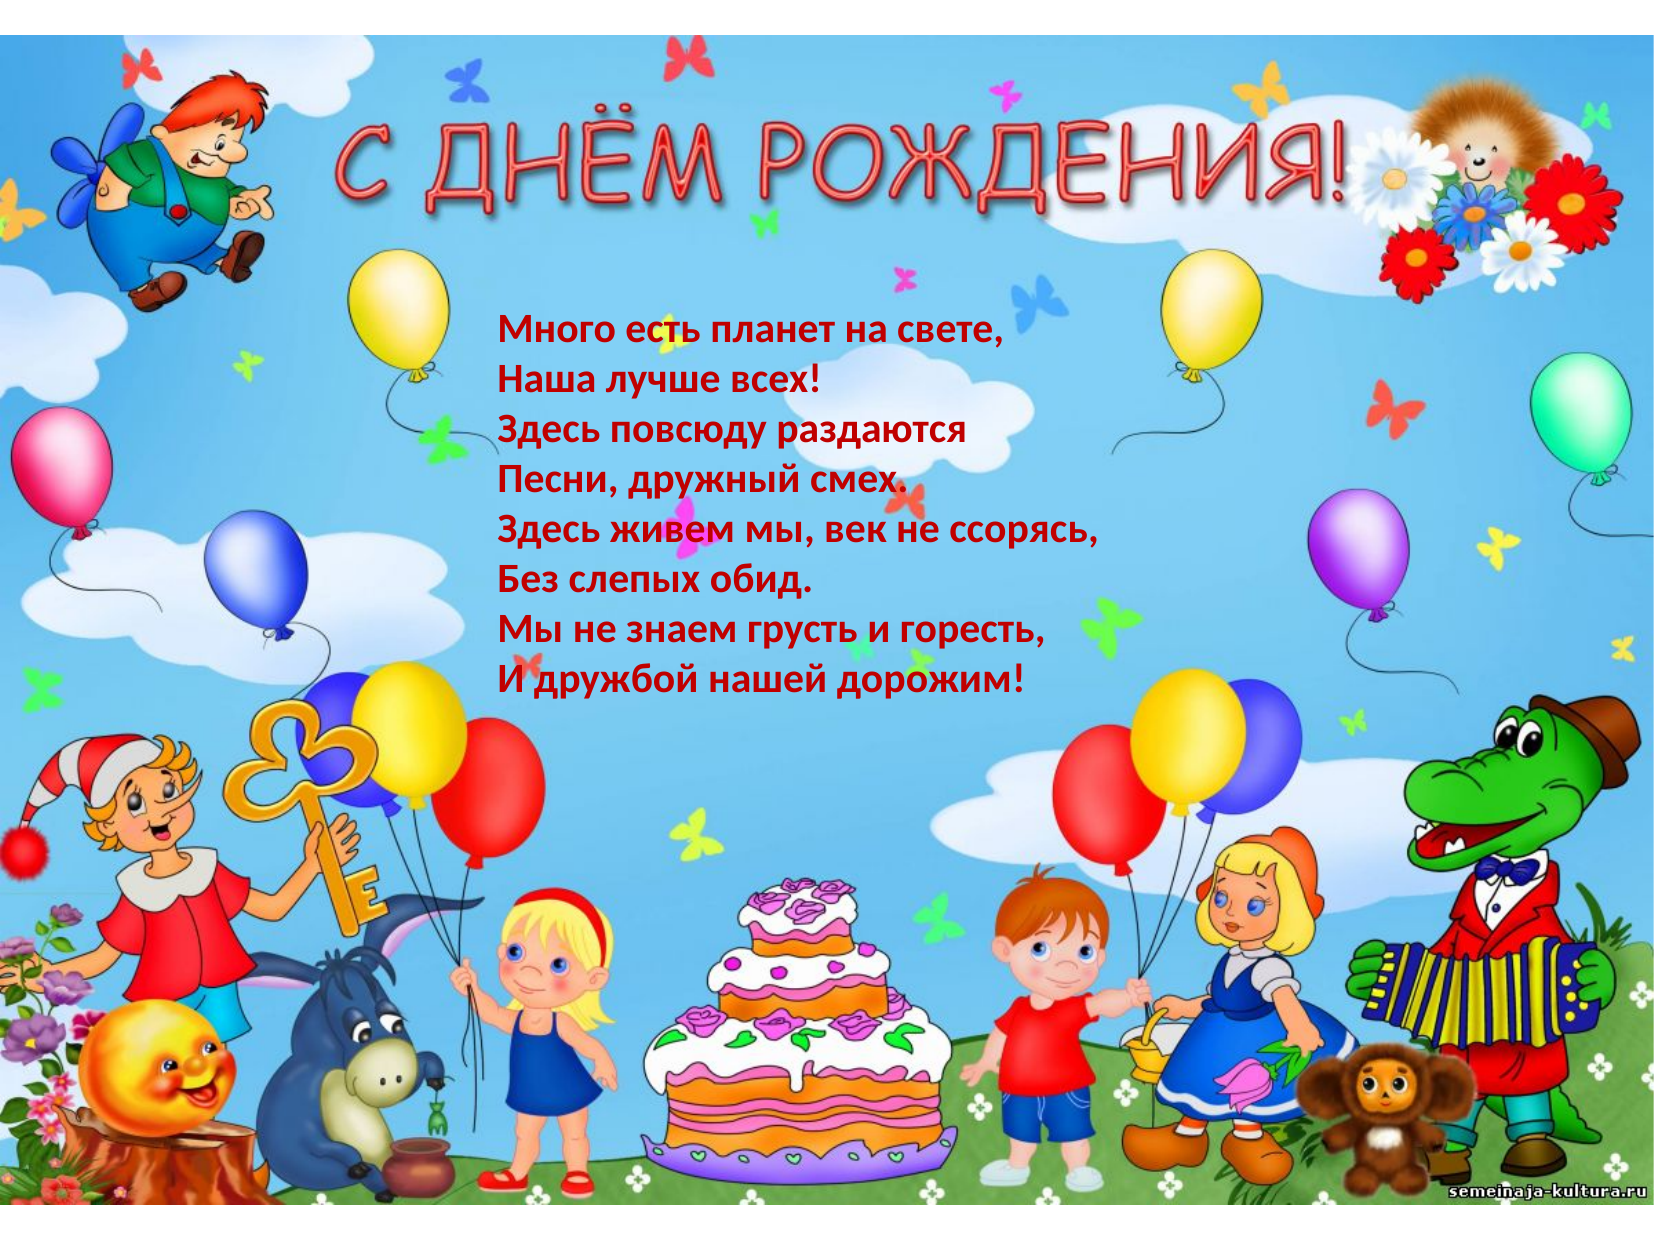

Много есть планет на свете,
Наша лучше всех!
Здесь повсюду раздаются
Песни, дружный смех.
Здесь живем мы, век не ссорясь,
Без слепых обид.
Мы не знаем грусть и горесть,
И дружбой нашей дорожим!